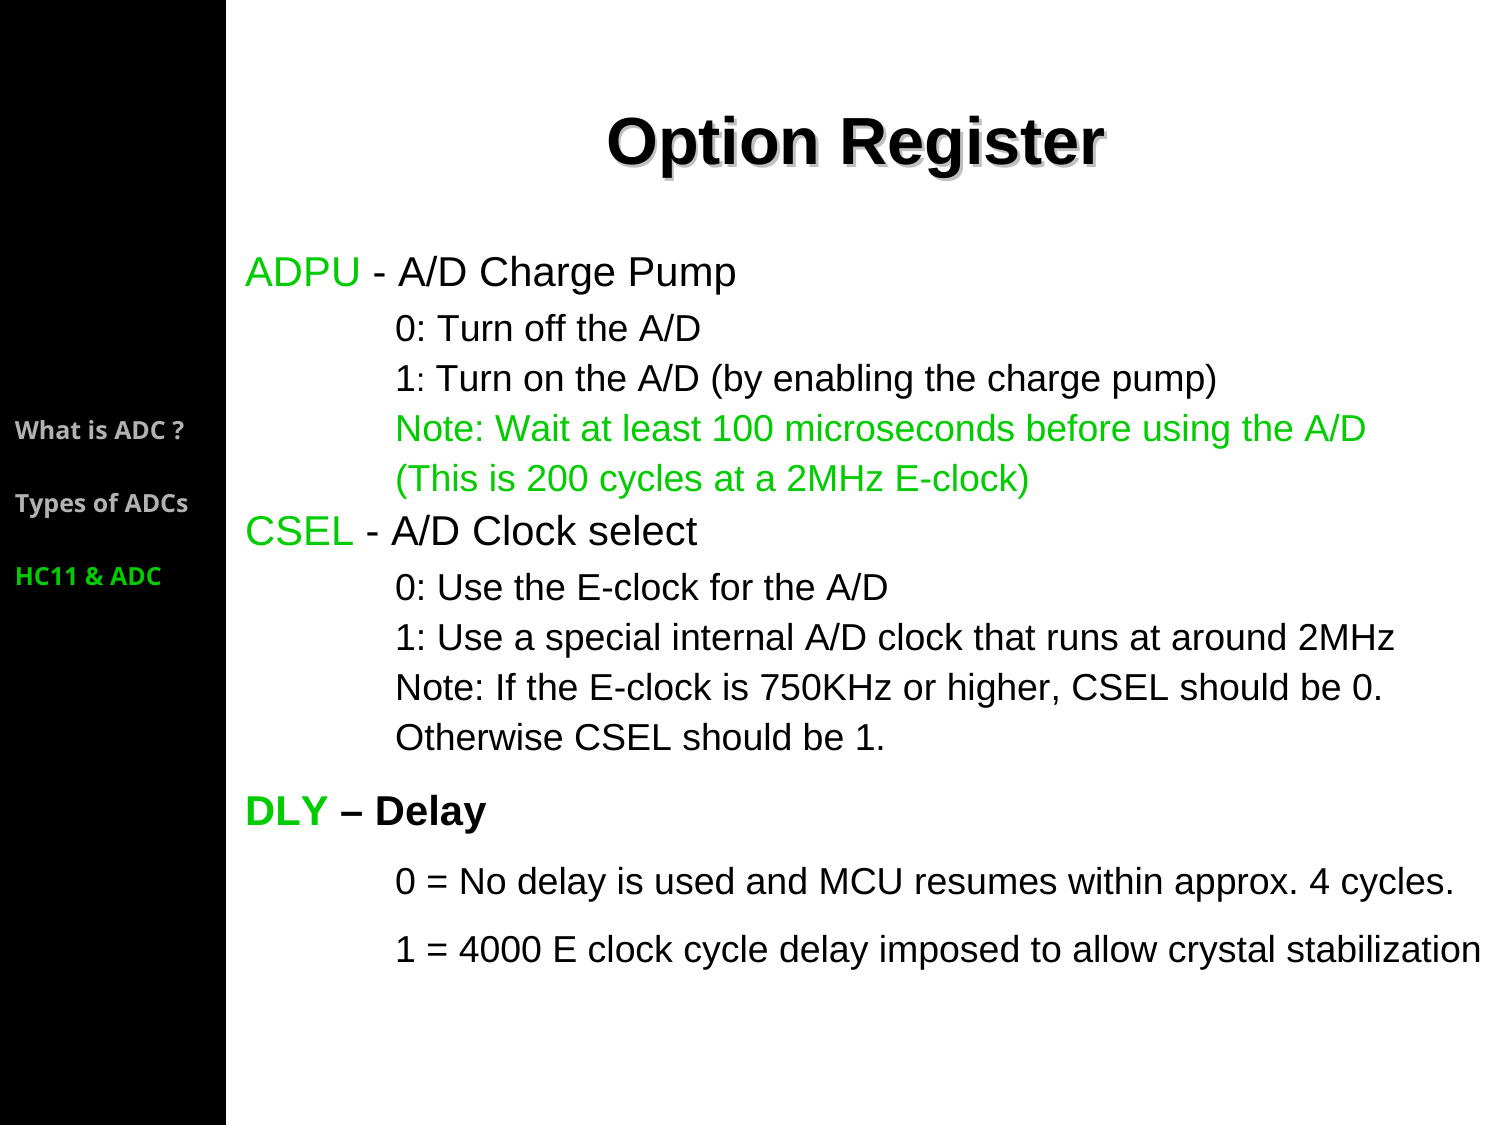

What is ADC ?
Types of ADCs
HC11 & ADC
Option Register
ADPU - A/D Charge Pump
	0: Turn off the A/D
	1: Turn on the A/D (by enabling the charge pump)
	Note: Wait at least 100 microseconds before using the A/D
	(This is 200 cycles at a 2MHz E-clock)
CSEL - A/D Clock select
	0: Use the E-clock for the A/D
	1: Use a special internal A/D clock that runs at around 2MHz
	Note: If the E-clock is 750KHz or higher, CSEL should be 0.
	Otherwise CSEL should be 1.
DLY – Delay
	0 = No delay is used and MCU resumes within approx. 4 cycles.
	1 = 4000 E clock cycle delay imposed to allow crystal stabilization